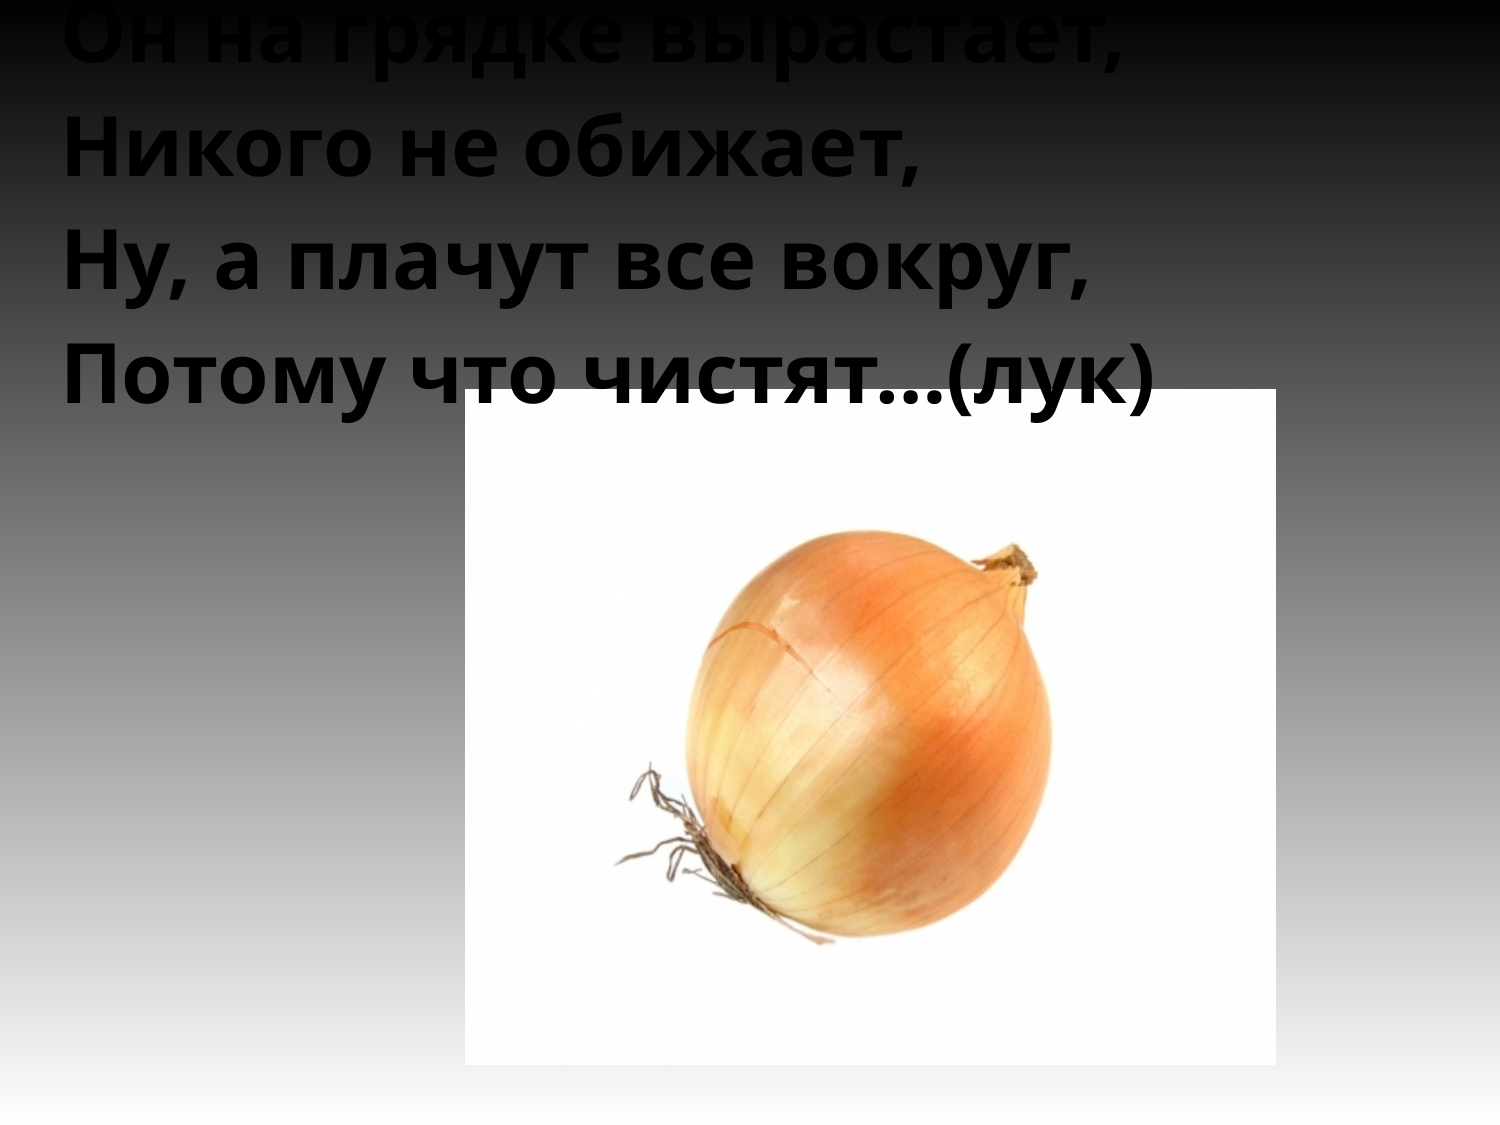

# Он на грядке вырастает, Никого не обижает, Ну, а плачут все вокруг, Потому что чистят…(лук)